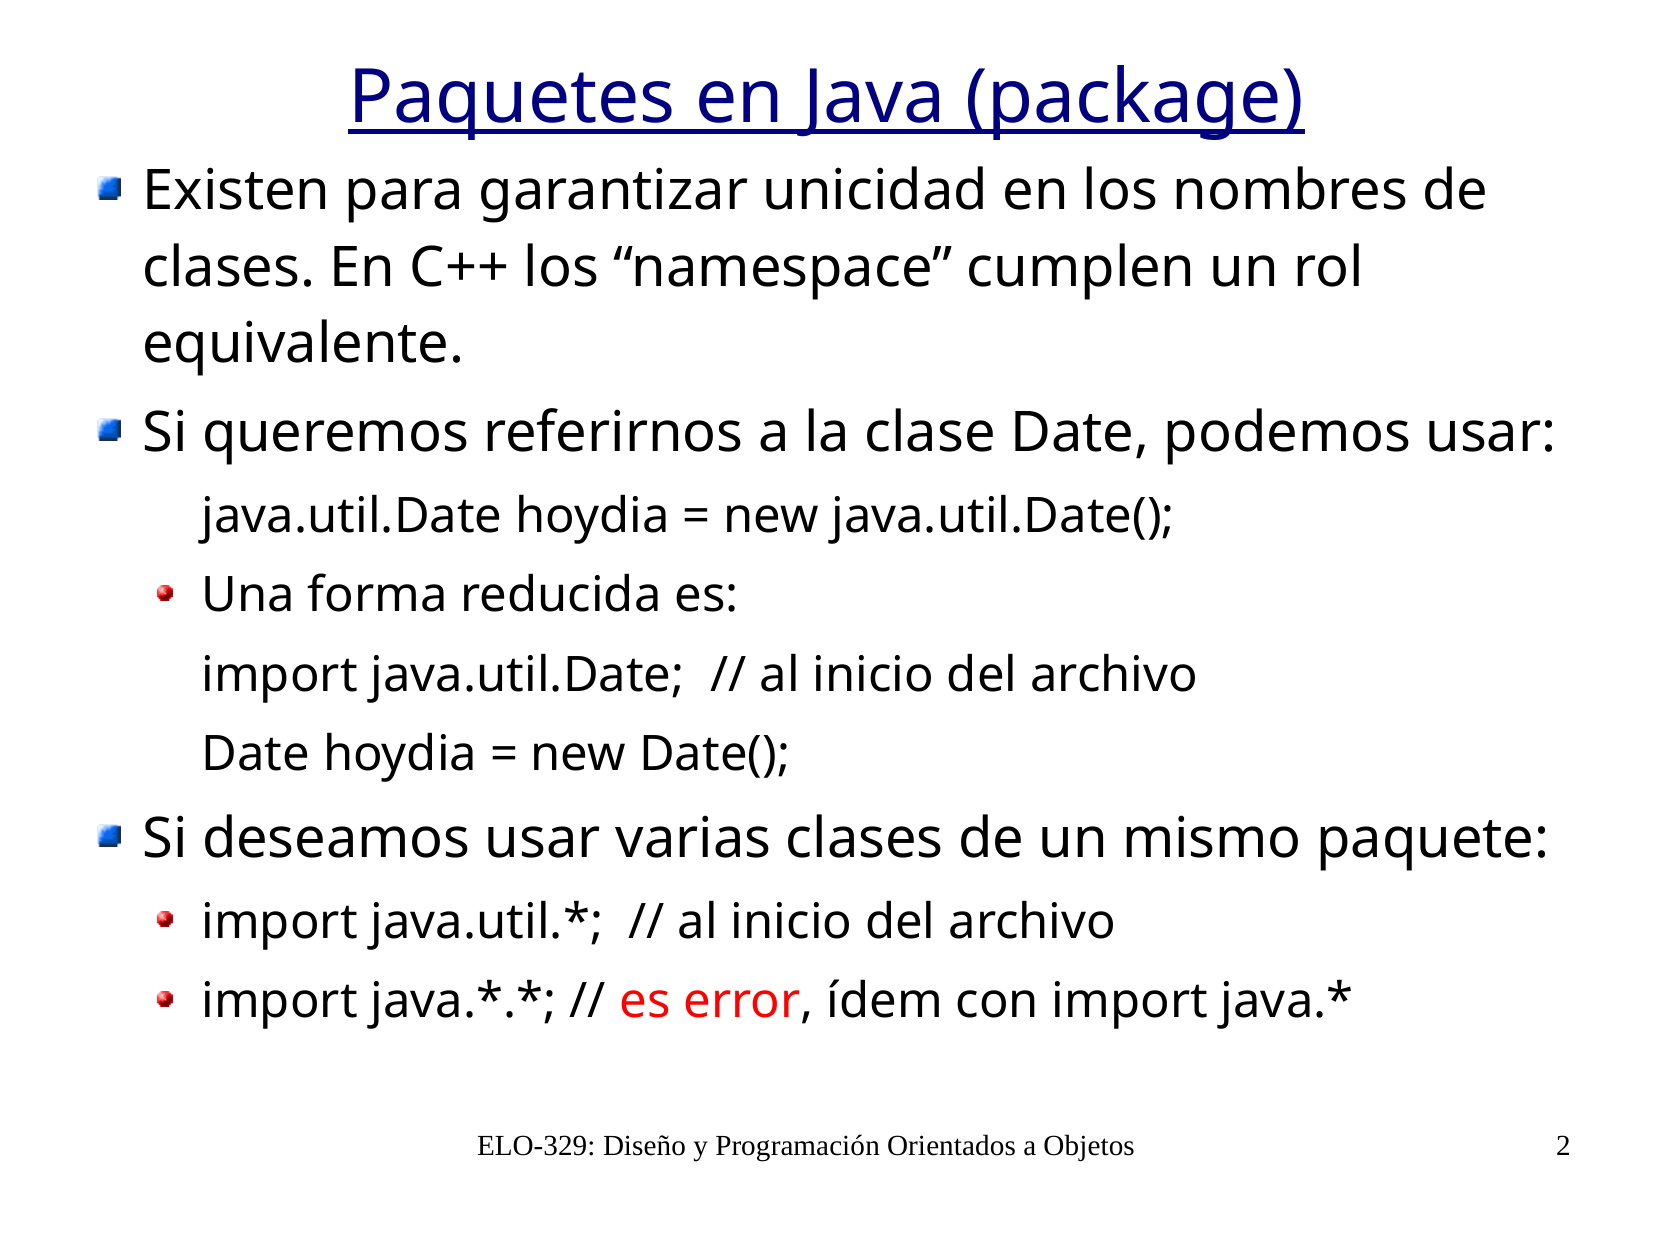

# Paquetes en Java (package)
Existen para garantizar unicidad en los nombres de clases. En C++ los “namespace” cumplen un rol equivalente.
Si queremos referirnos a la clase Date, podemos usar:
java.util.Date hoydia = new java.util.Date();
Una forma reducida es:
import java.util.Date; // al inicio del archivo
Date hoydia = new Date();
Si deseamos usar varias clases de un mismo paquete:
import java.util.*; // al inicio del archivo
import java.*.*; // es error, ídem con import java.*
2